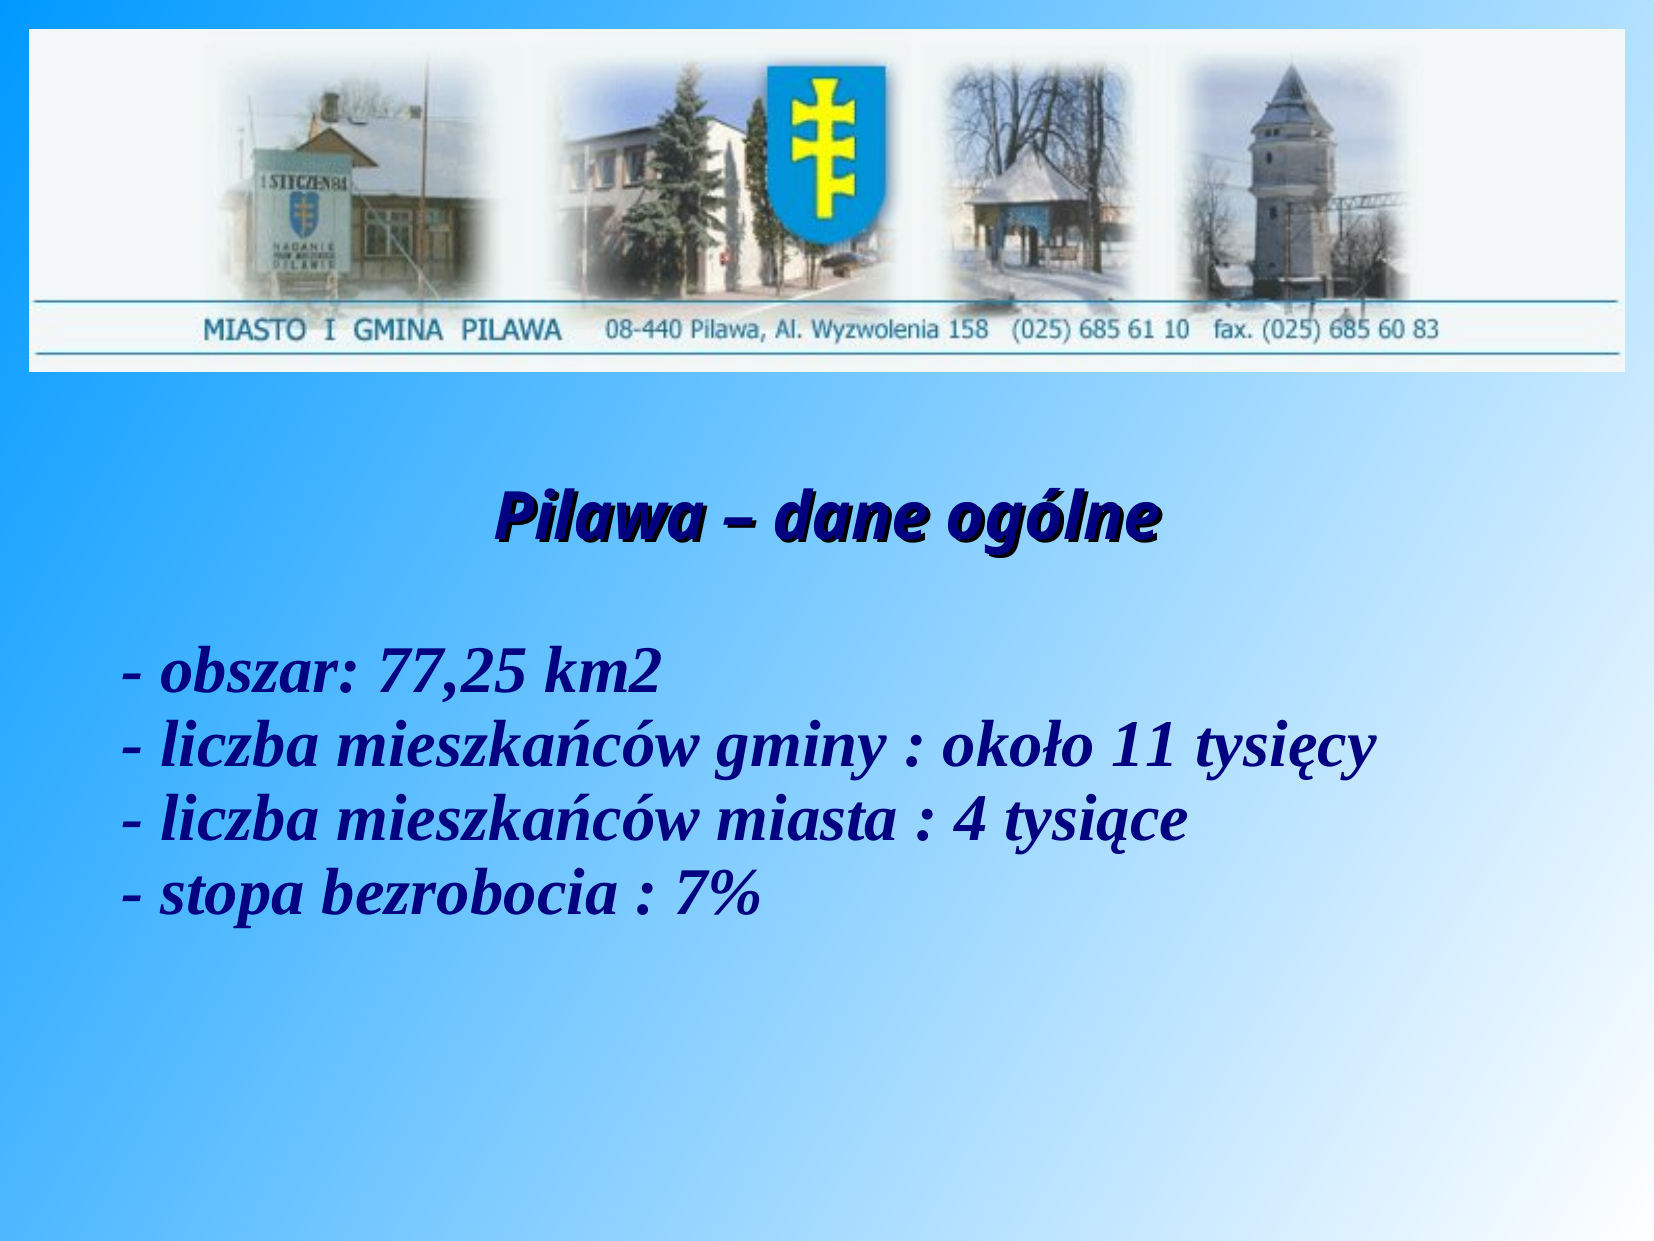

#
Pilawa – dane ogólne
- obszar: 77,25 km2
- liczba mieszkańców gminy : około 11 tysięcy
- liczba mieszkańców miasta : 4 tysiące
- stopa bezrobocia : 7%